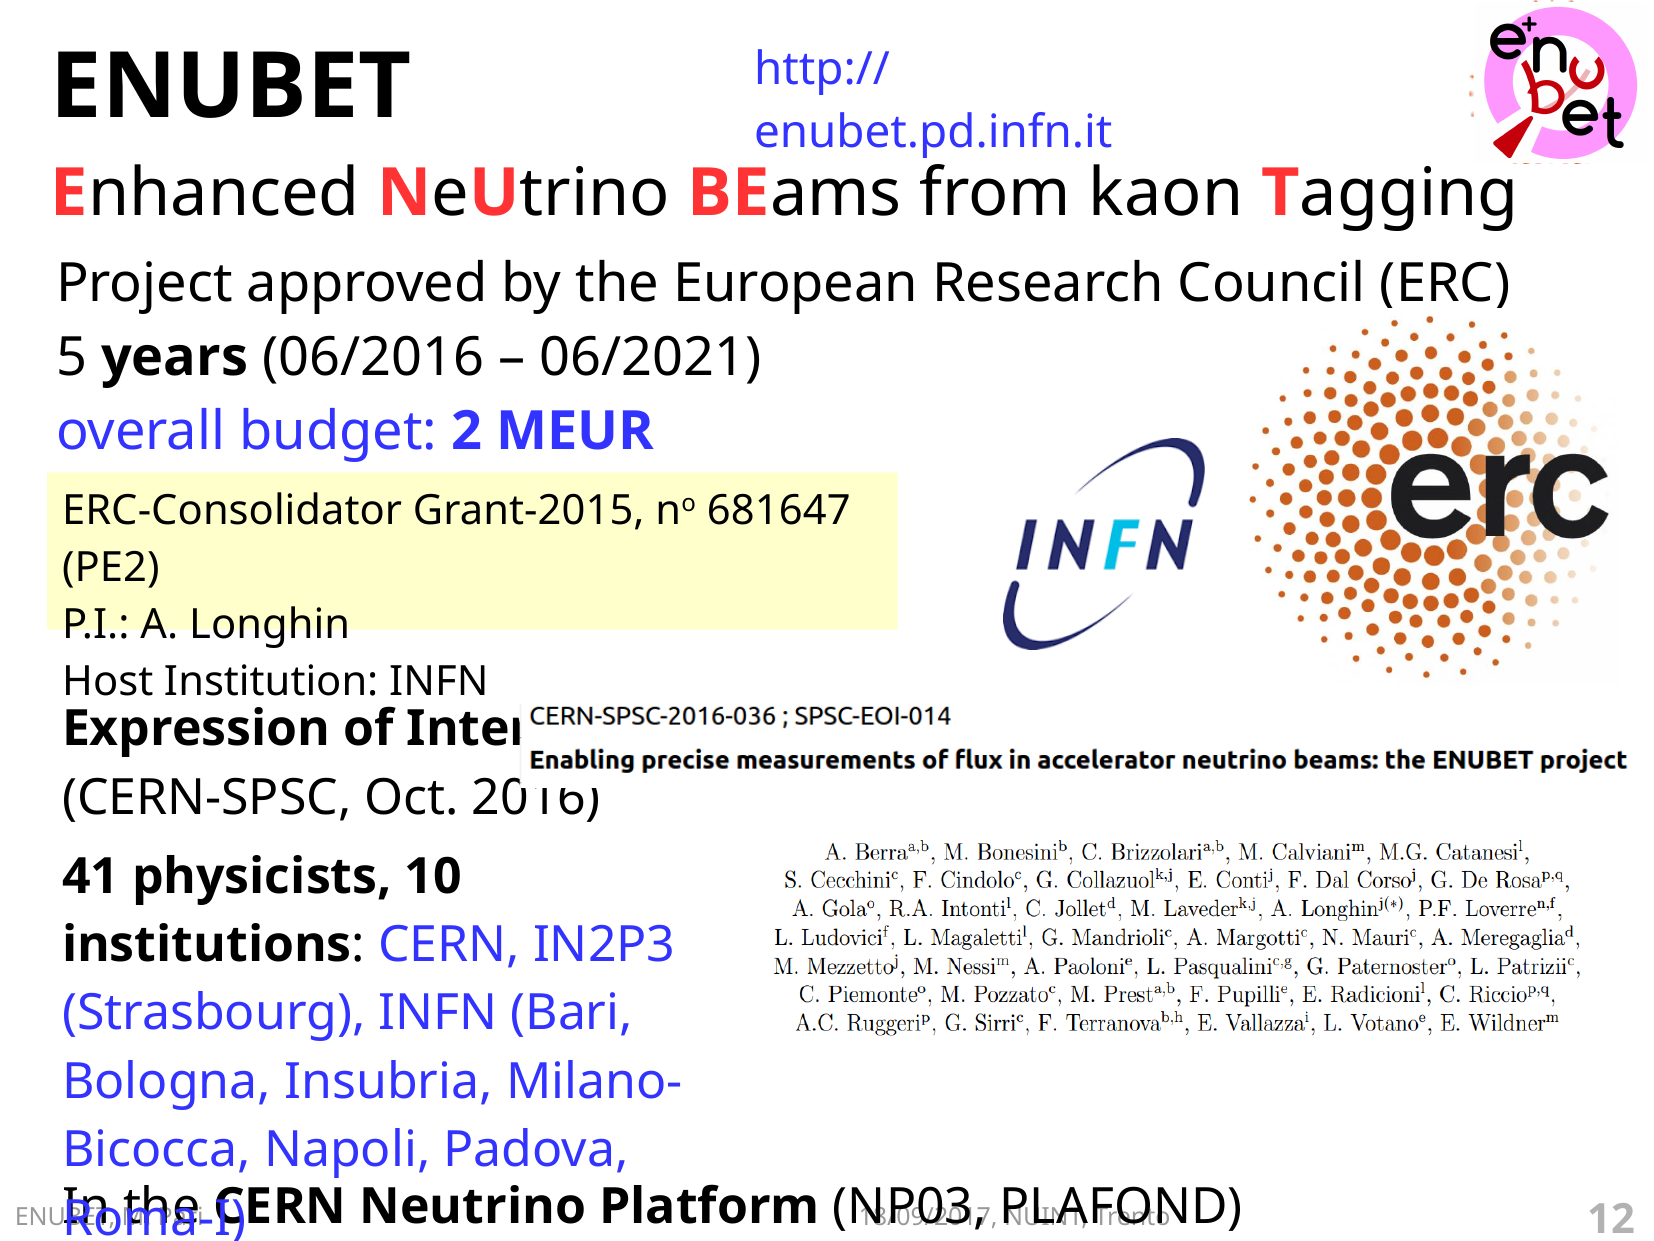

ENUBET
Enhanced NeUtrino BEams from kaon Tagging
http://enubet.pd.infn.it
Project approved by the European Research Council (ERC)
5 years (06/2016 – 06/2021)
overall budget: 2 MEUR
ERC-Consolidator Grant-2015, no 681647 (PE2)
P.I.: A. Longhin
Host Institution: INFN
Expression of Interest
(CERN-SPSC, Oct. 2016)
In the CERN Neutrino Platform (NP03, PLAFOND)
41 physicists, 10 institutions: CERN, IN2P3 (Strasbourg), INFN (Bari, Bologna, Insubria, Milano-Bicocca, Napoli, Padova, Roma-I)